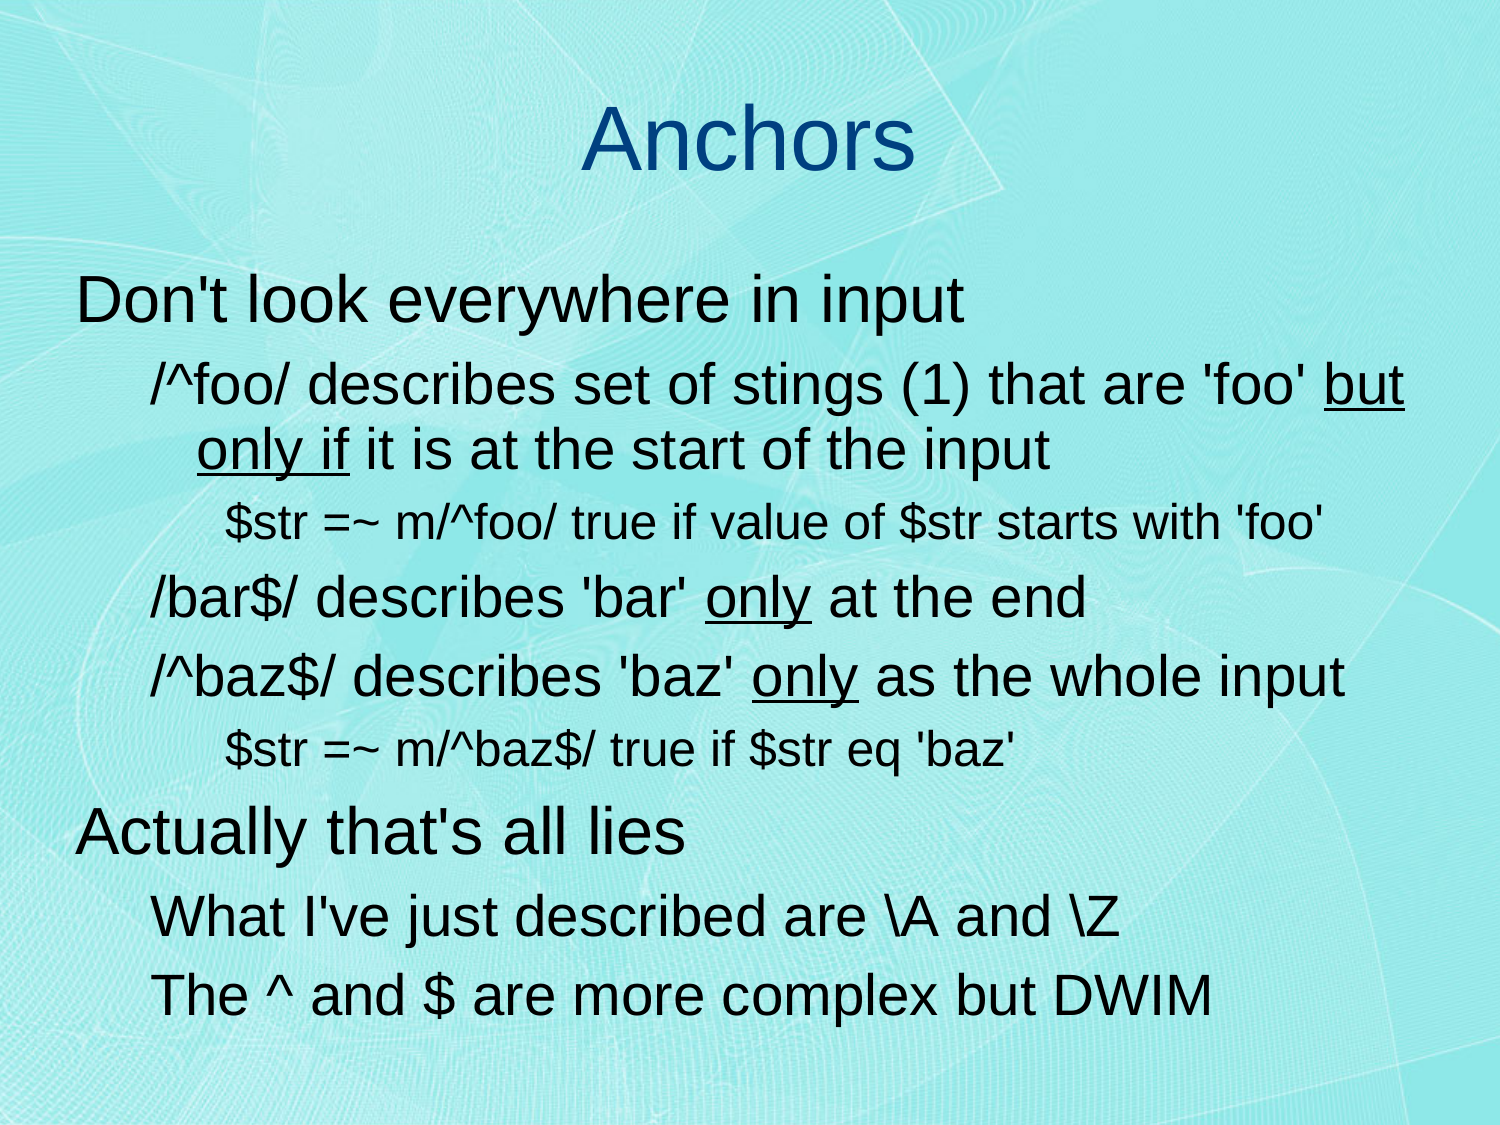

# Anchors
Don't look everywhere in input
/^foo/ describes set of stings (1) that are 'foo' but only if it is at the start of the input
$str =~ m/^foo/ true if value of $str starts with 'foo'
/bar$/ describes 'bar' only at the end
/^baz$/ describes 'baz' only as the whole input
$str =~ m/^baz$/ true if $str eq 'baz'
Actually that's all lies
What I've just described are \A and \Z
The ^ and $ are more complex but DWIM